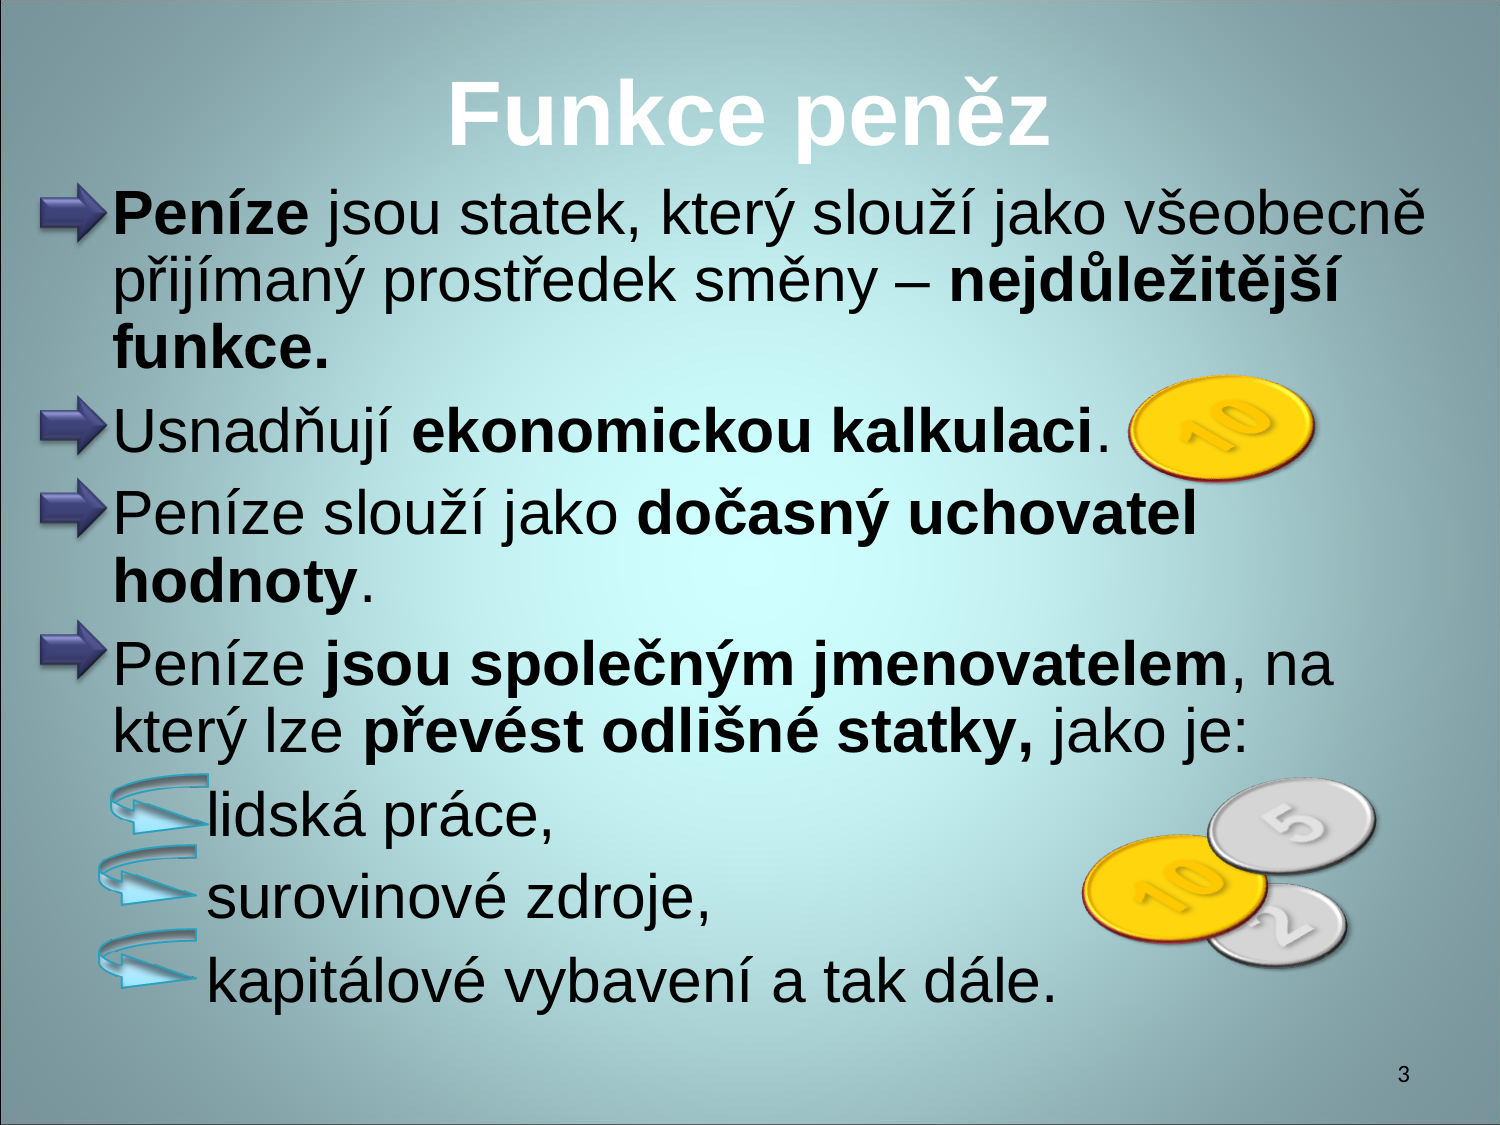

# Funkce peněz
	Peníze jsou statek, který slouží jako všeobecně přijímaný prostředek směny – nejdůležitější funkce.
	Usnadňují ekonomickou kalkulaci.
	Peníze slouží jako dočasný uchovatel hodnoty.
	Peníze jsou společným jmenovatelem, na který lze převést odlišné statky, jako je:
		lidská práce,
		surovinové zdroje,
		kapitálové vybavení a tak dále.